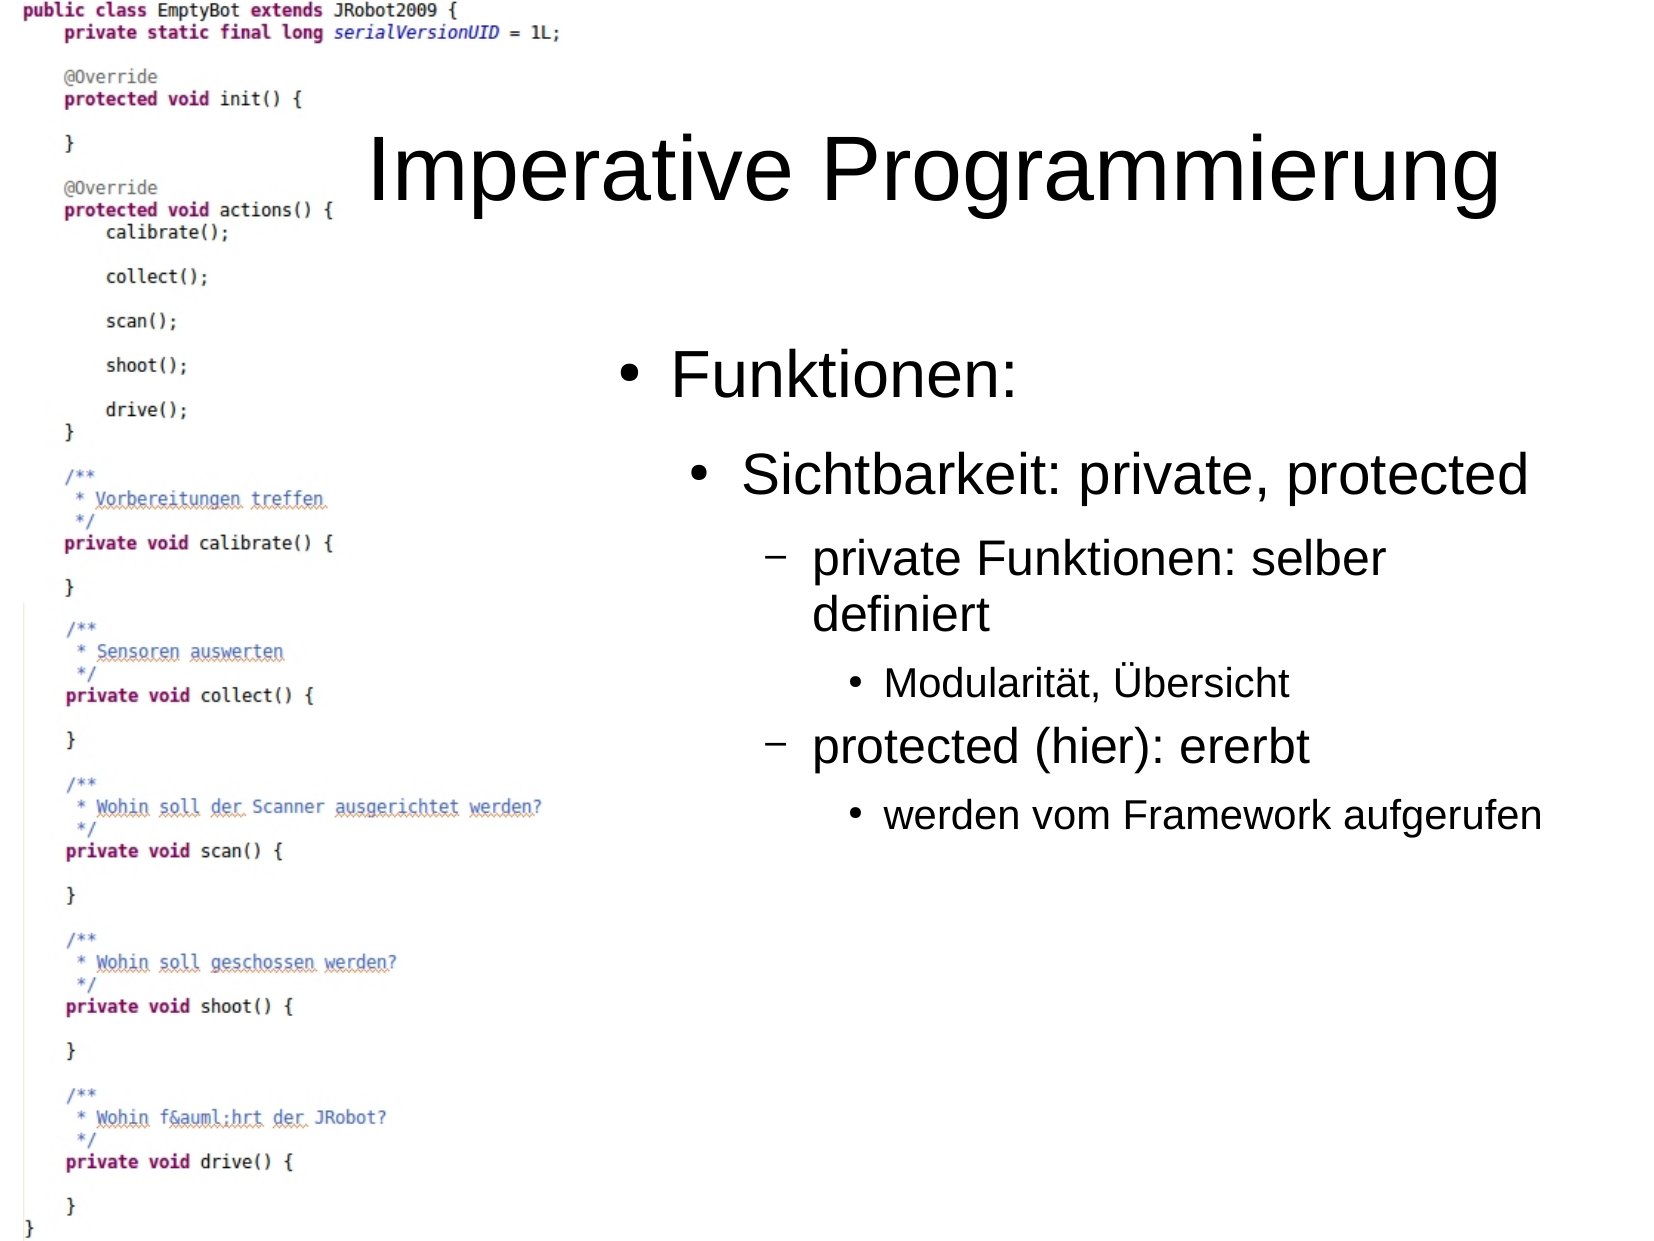

# Imperative Programmierung
Funktionen:
Sichtbarkeit: private, protected
private Funktionen: selber definiert
Modularität, Übersicht
protected (hier): ererbt
werden vom Framework aufgerufen